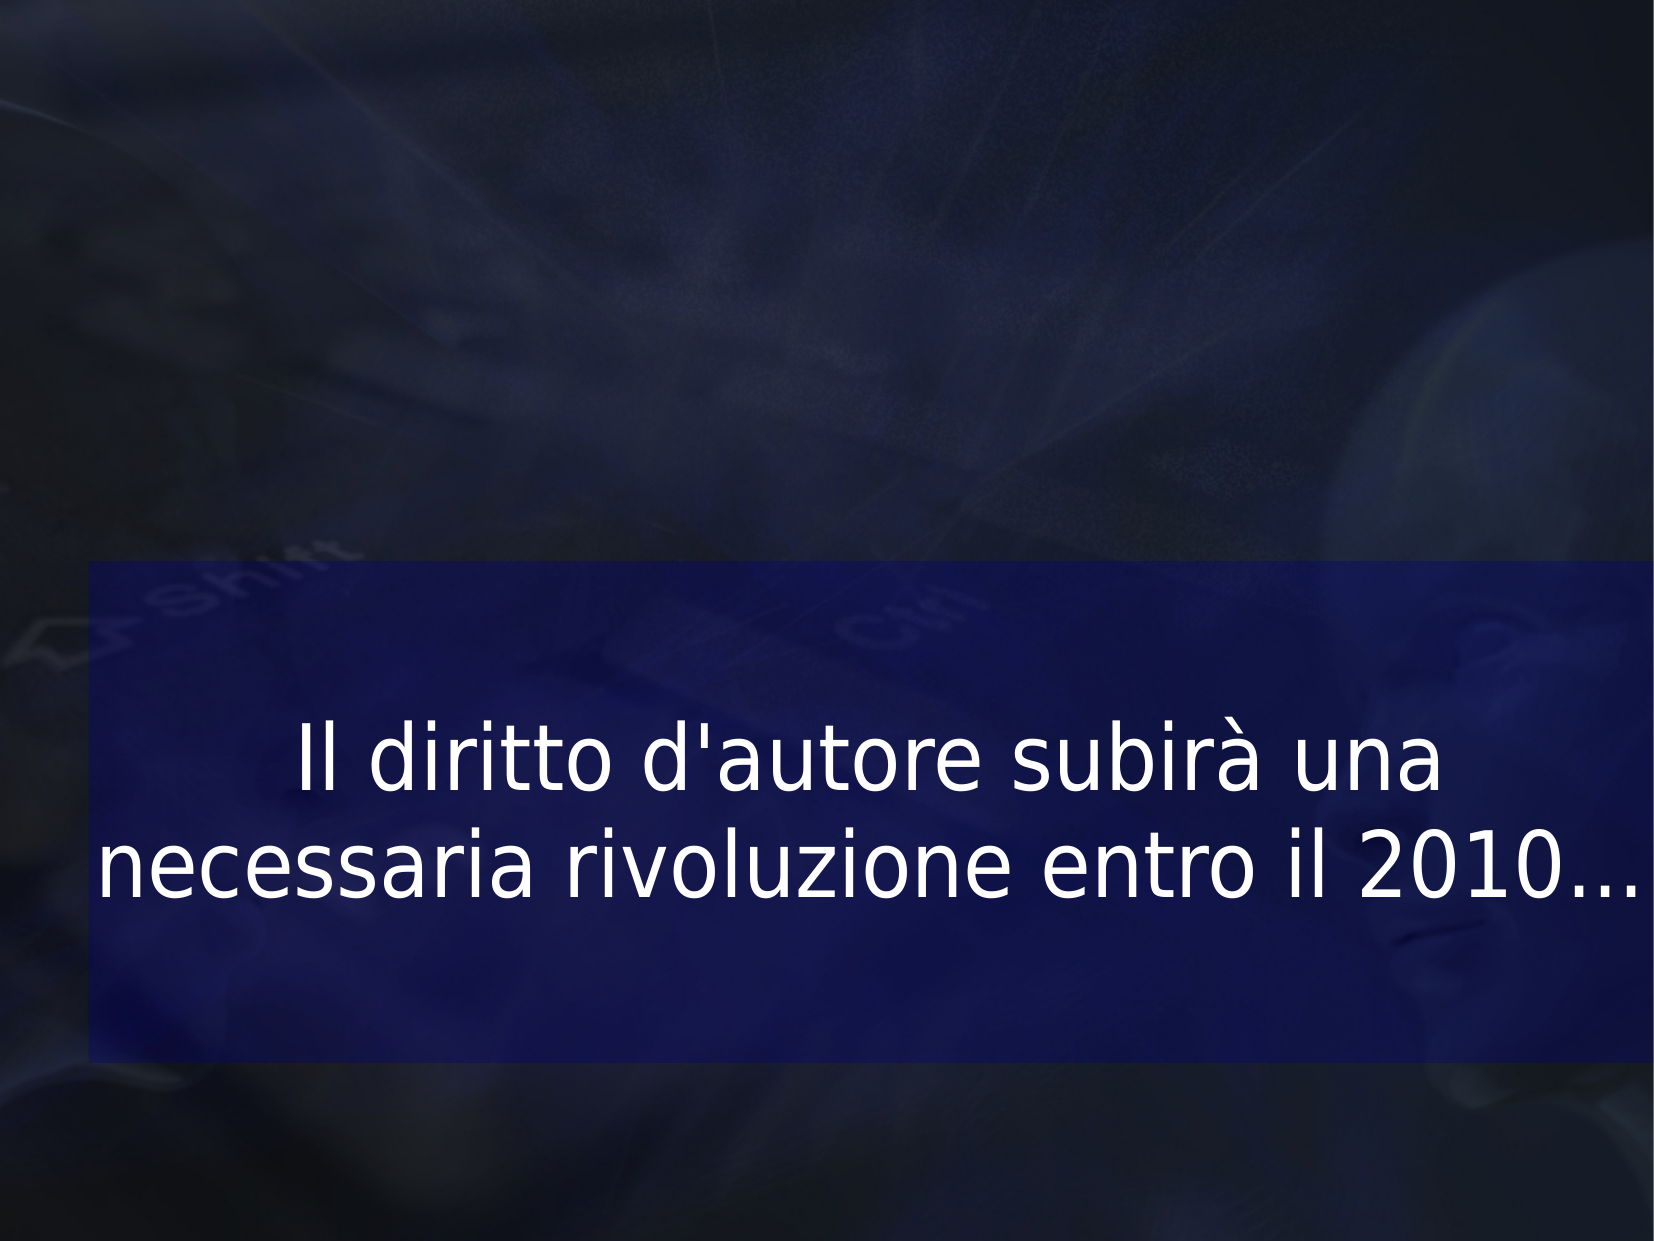

# Il diritto d'autore subirà una necessaria rivoluzione entro il 2010...